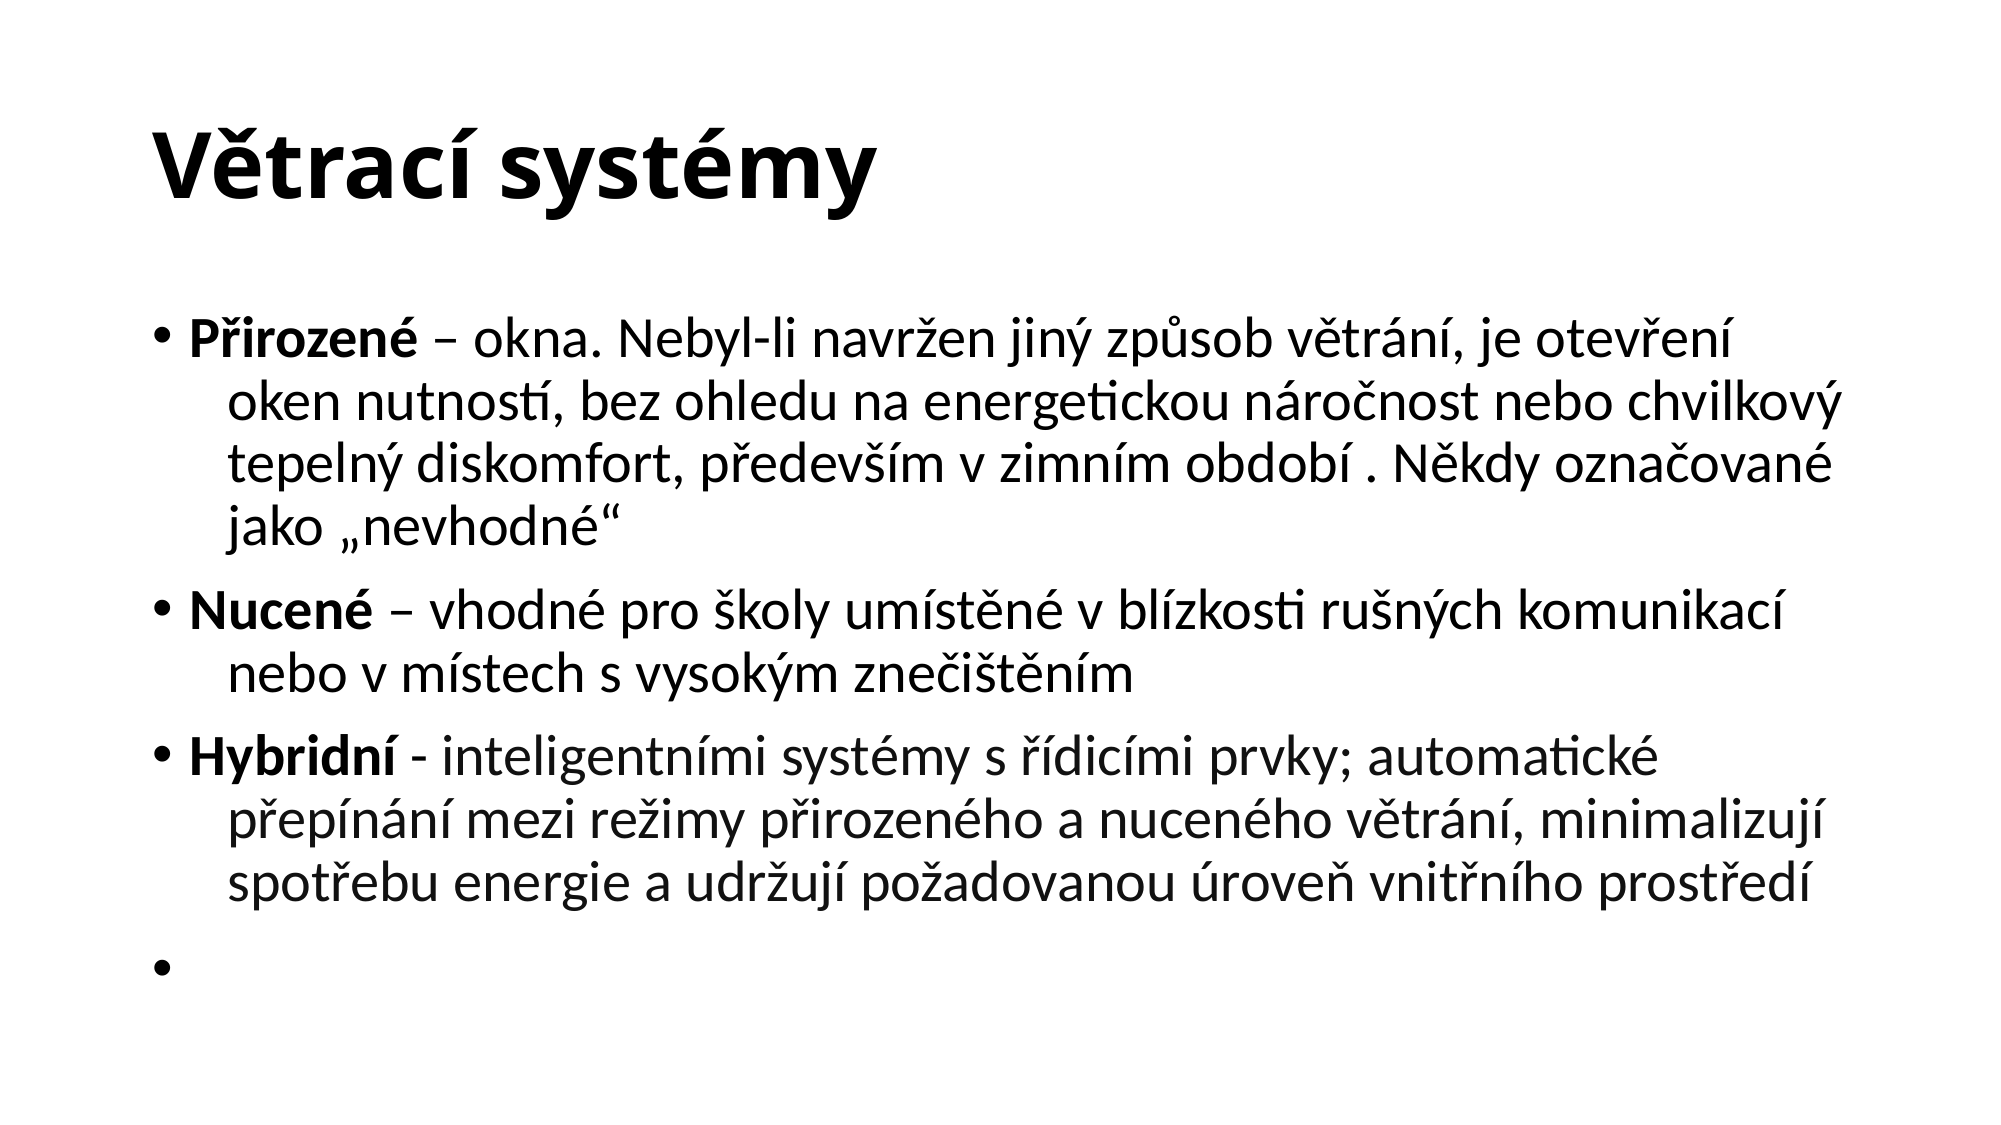

# Větrací systémy
Přirozené – okna. Nebyl-li navržen jiný způsob větrání, je otevření oken nutností, bez ohledu na energetickou náročnost nebo chvilkový tepelný diskomfort, především v zimním období . Někdy označované jako „nevhodné“
Nucené – vhodné pro školy umístěné v blízkosti rušných komunikací nebo v místech s vysokým znečištěním
Hybridní - inteligentními systémy s řídicími prvky; automatické přepínání mezi režimy přirozeného a nuceného větrání, minimalizují spotřebu energie a udržují požadovanou úroveň vnitřního prostředí